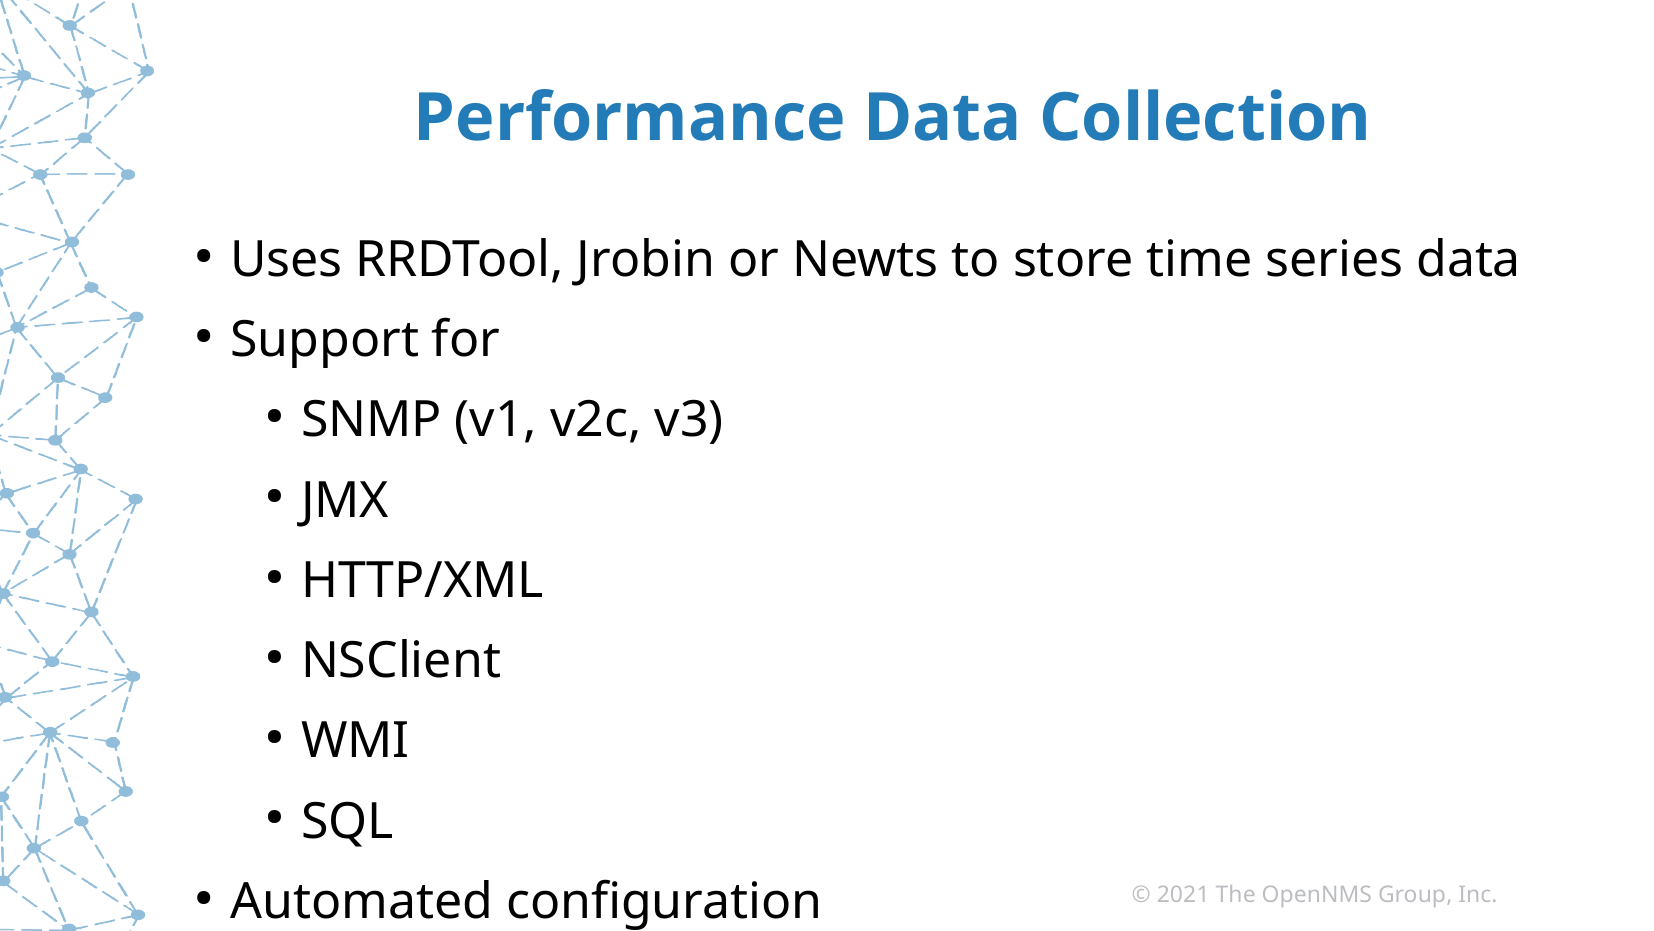

# Performance Data Collection
Uses RRDTool, Jrobin or Newts to store time series data
Support for
SNMP (v1, v2c, v3)
JMX
HTTP/XML
NSClient
WMI
SQL
Automated configuration